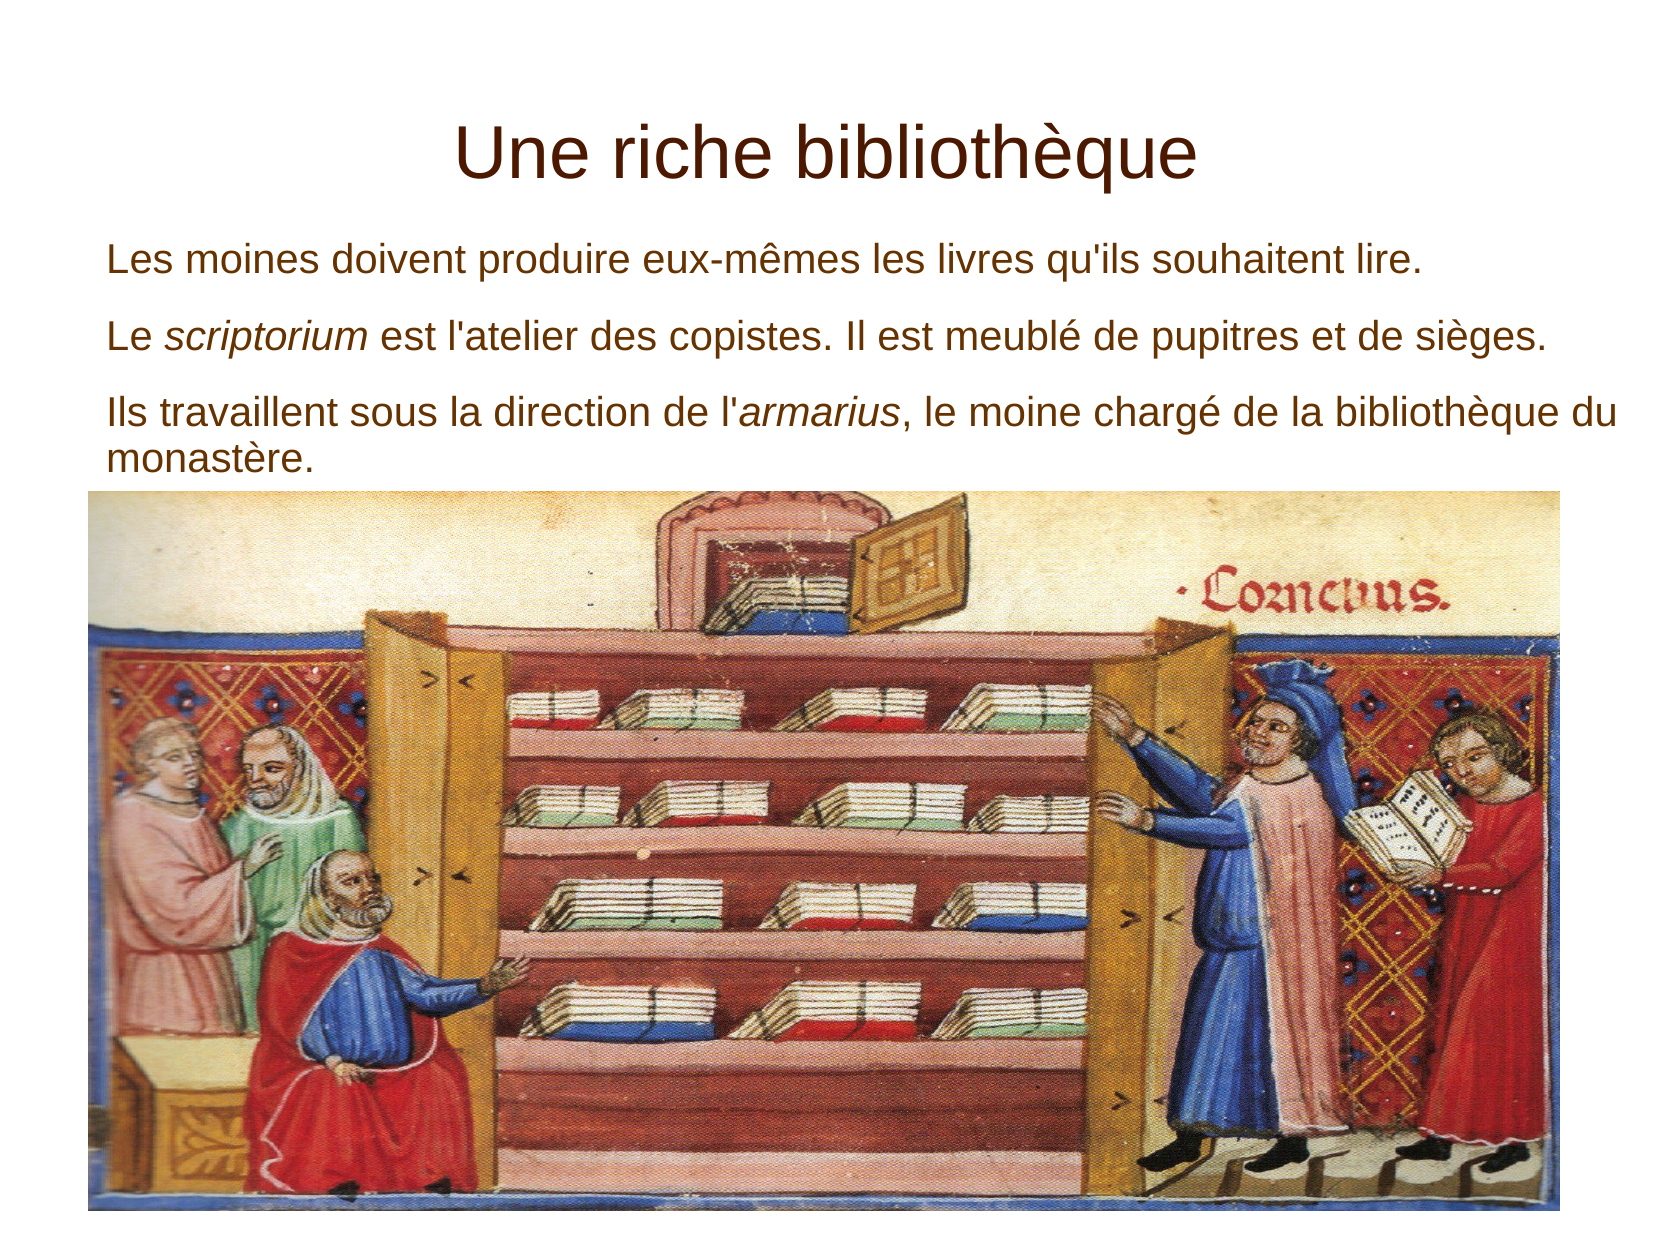

# Une riche bibliothèque
Les moines doivent produire eux-mêmes les livres qu'ils souhaitent lire.
Le scriptorium est l'atelier des copistes. Il est meublé de pupitres et de sièges.
Ils travaillent sous la direction de l'armarius, le moine chargé de la bibliothèque du monastère.